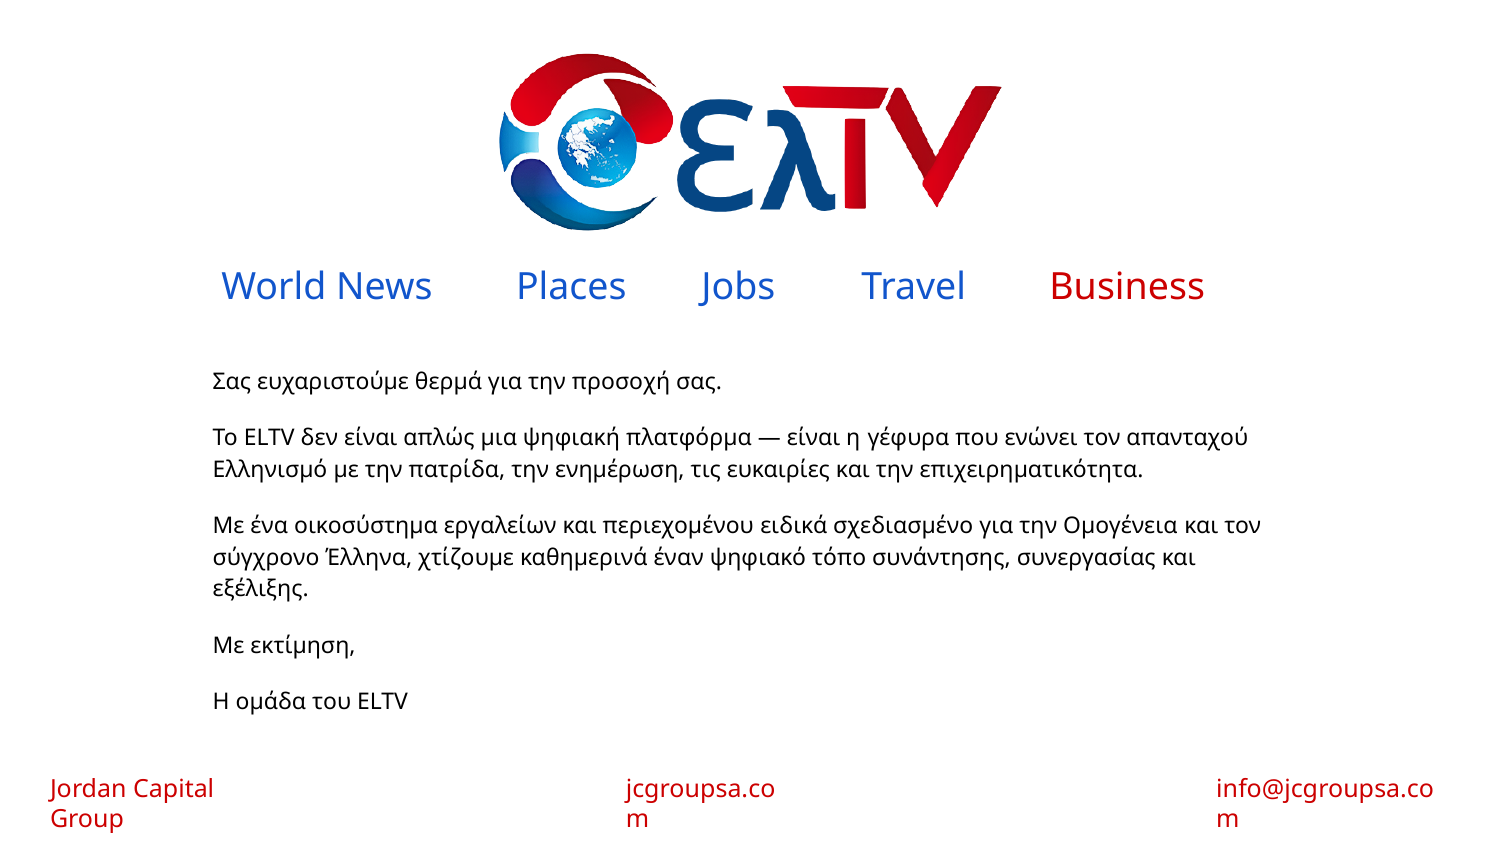

World News
Places
Jobs
Travel
Business
Σας ευχαριστούμε θερμά για την προσοχή σας.
Το ELTV δεν είναι απλώς μια ψηφιακή πλατφόρμα — είναι η γέφυρα που ενώνει τον απανταχού Ελληνισμό με την πατρίδα, την ενημέρωση, τις ευκαιρίες και την επιχειρηματικότητα.
Με ένα οικοσύστημα εργαλείων και περιεχομένου ειδικά σχεδιασμένο για την Ομογένεια και τον σύγχρονο Έλληνα, χτίζουμε καθημερινά έναν ψηφιακό τόπο συνάντησης, συνεργασίας και εξέλιξης.
Με εκτίμηση,
Η ομάδα του ELTV
Jordan Capital Group
jcgroupsa.com
info@jcgroupsa.com